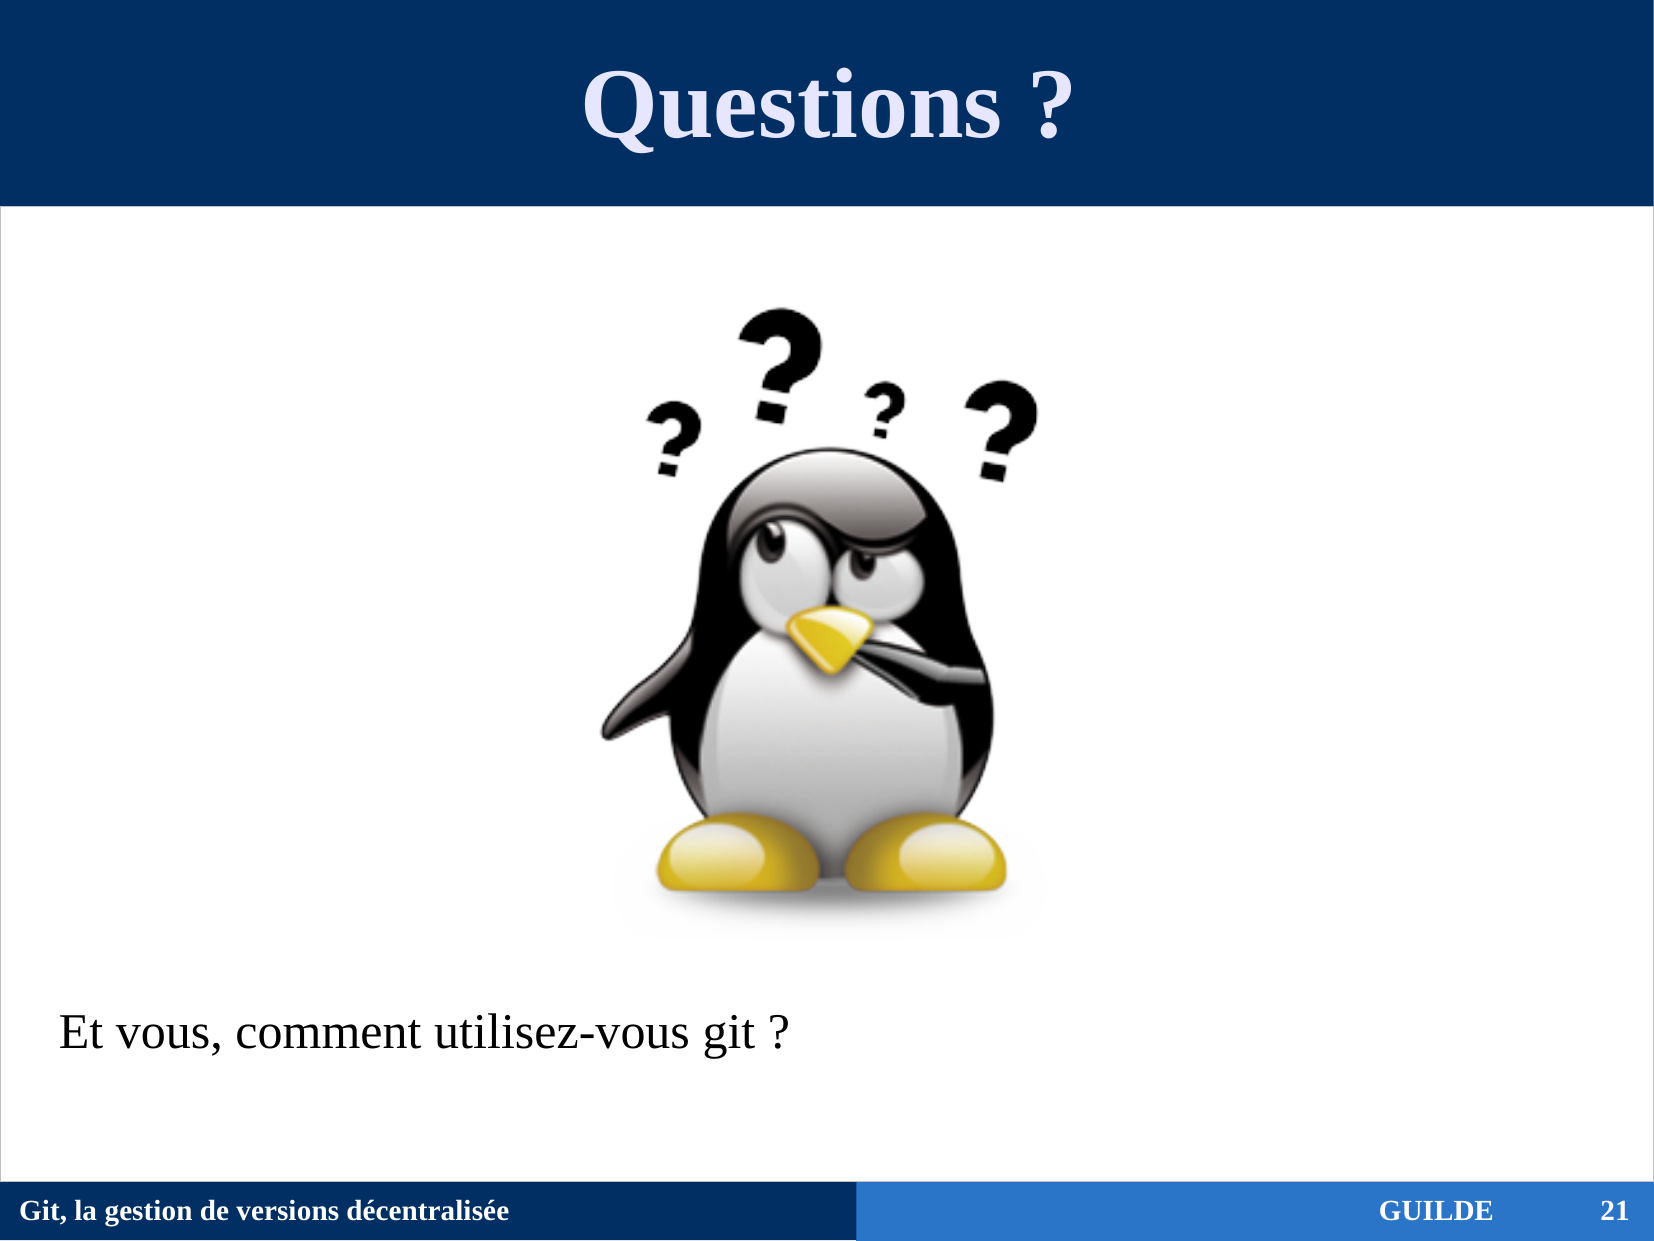

# Questions ?
Et vous, comment utilisez-vous git ?
21